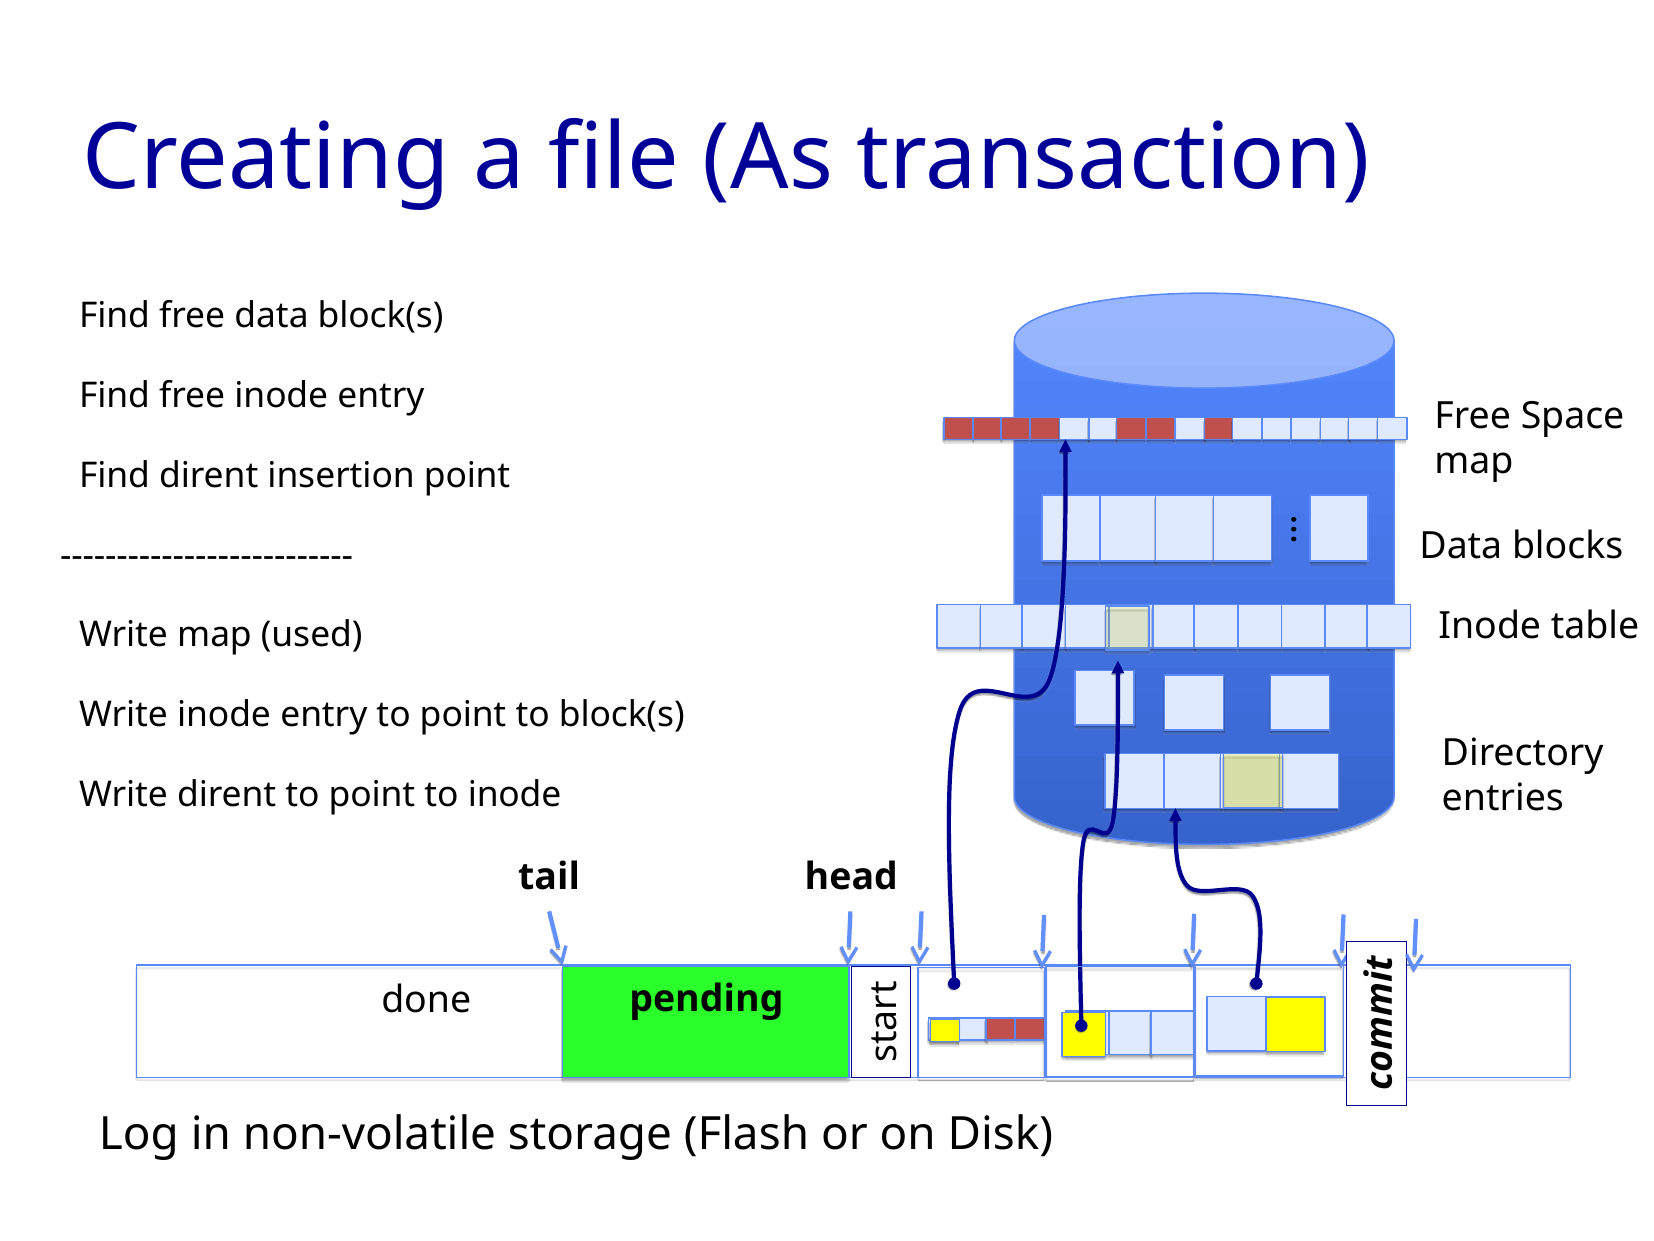

# Creating a file (As transaction)
Find free data block(s)
Find free inode entry
Find dirent insertion point
--------------------------
Write map (used)
Write inode entry to point to block(s)
Write dirent to point to inode
Free Space map
…
Data blocks
Inode table
Directory
entries
tail
head
start
commit
pending
done
Log in non-volatile storage (Flash or on Disk)